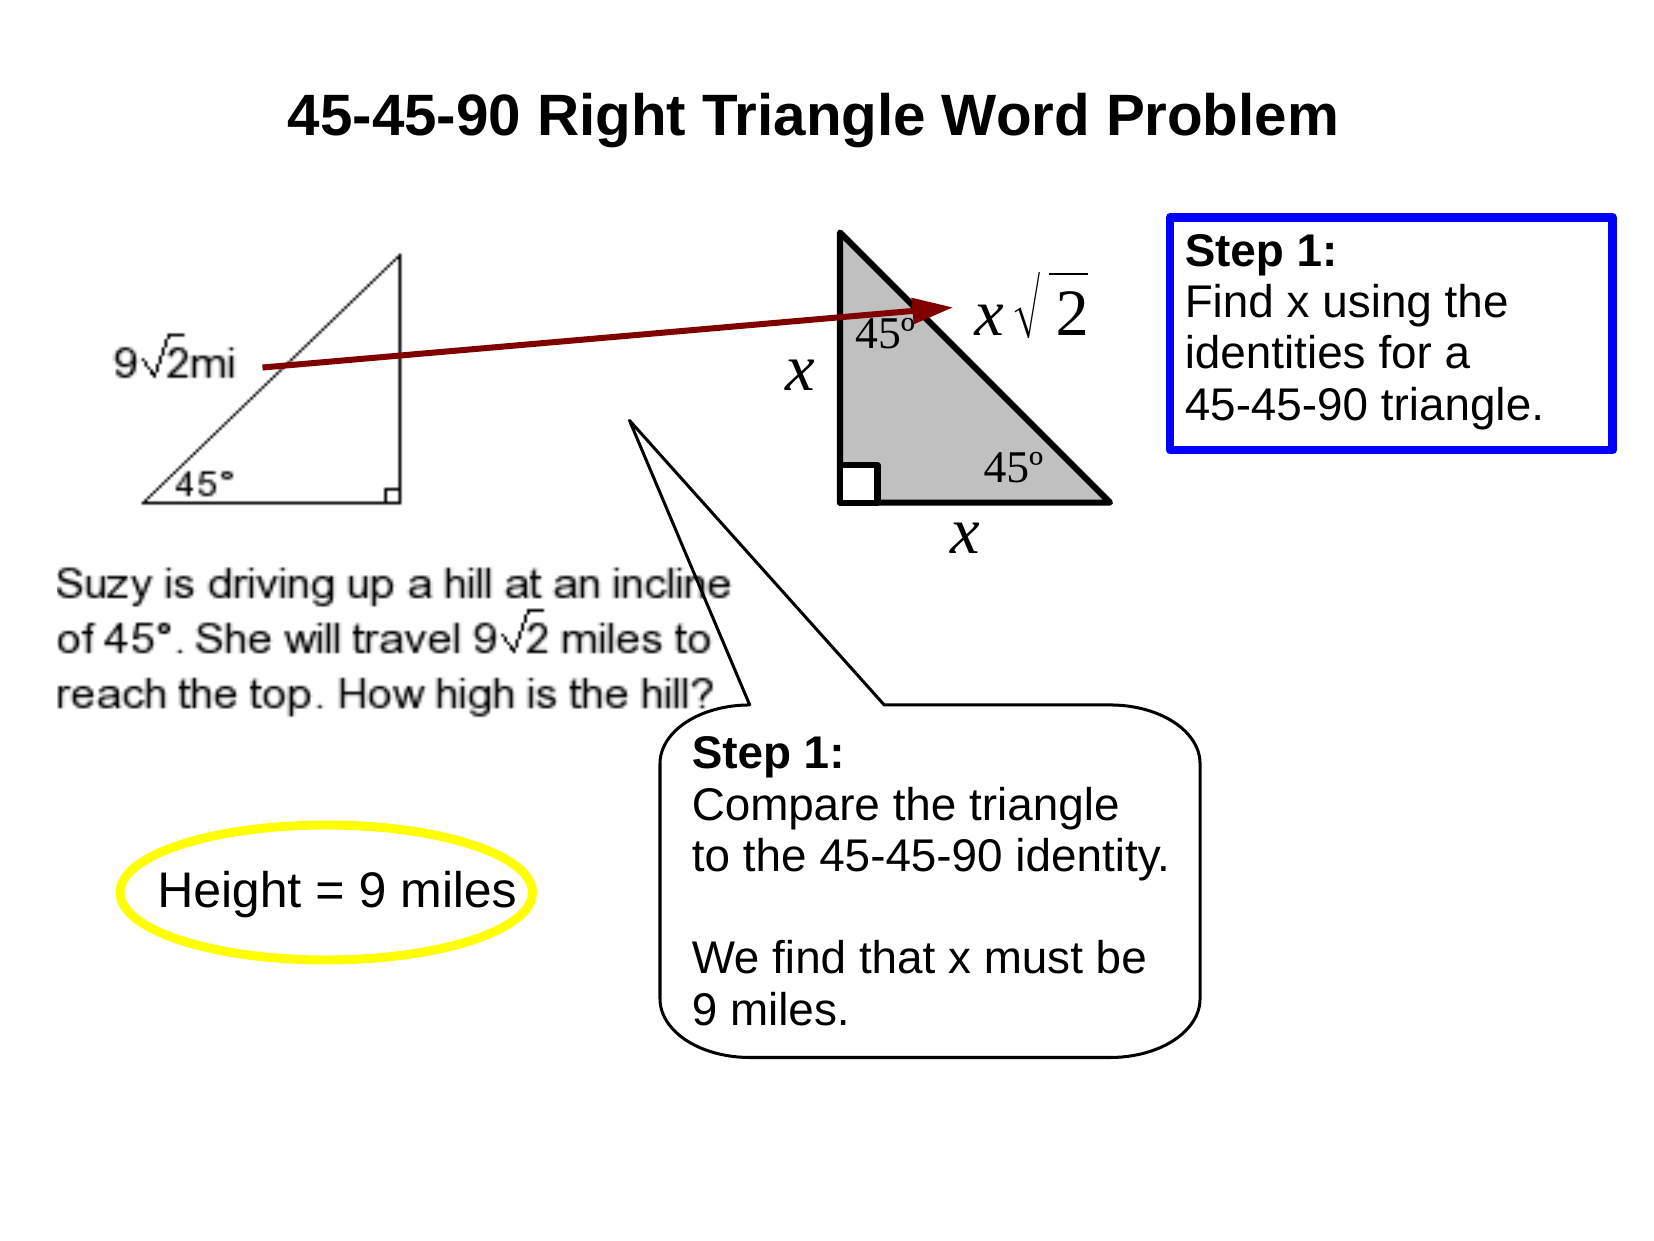

45-45-90 Right Triangle Word Problem
Step 1:
Find x using the
identities for a
45-45-90 triangle.
Step 1:
Compare the triangle
to the 45-45-90 identity.
We find that x must be
9 miles.
Height = 9 miles